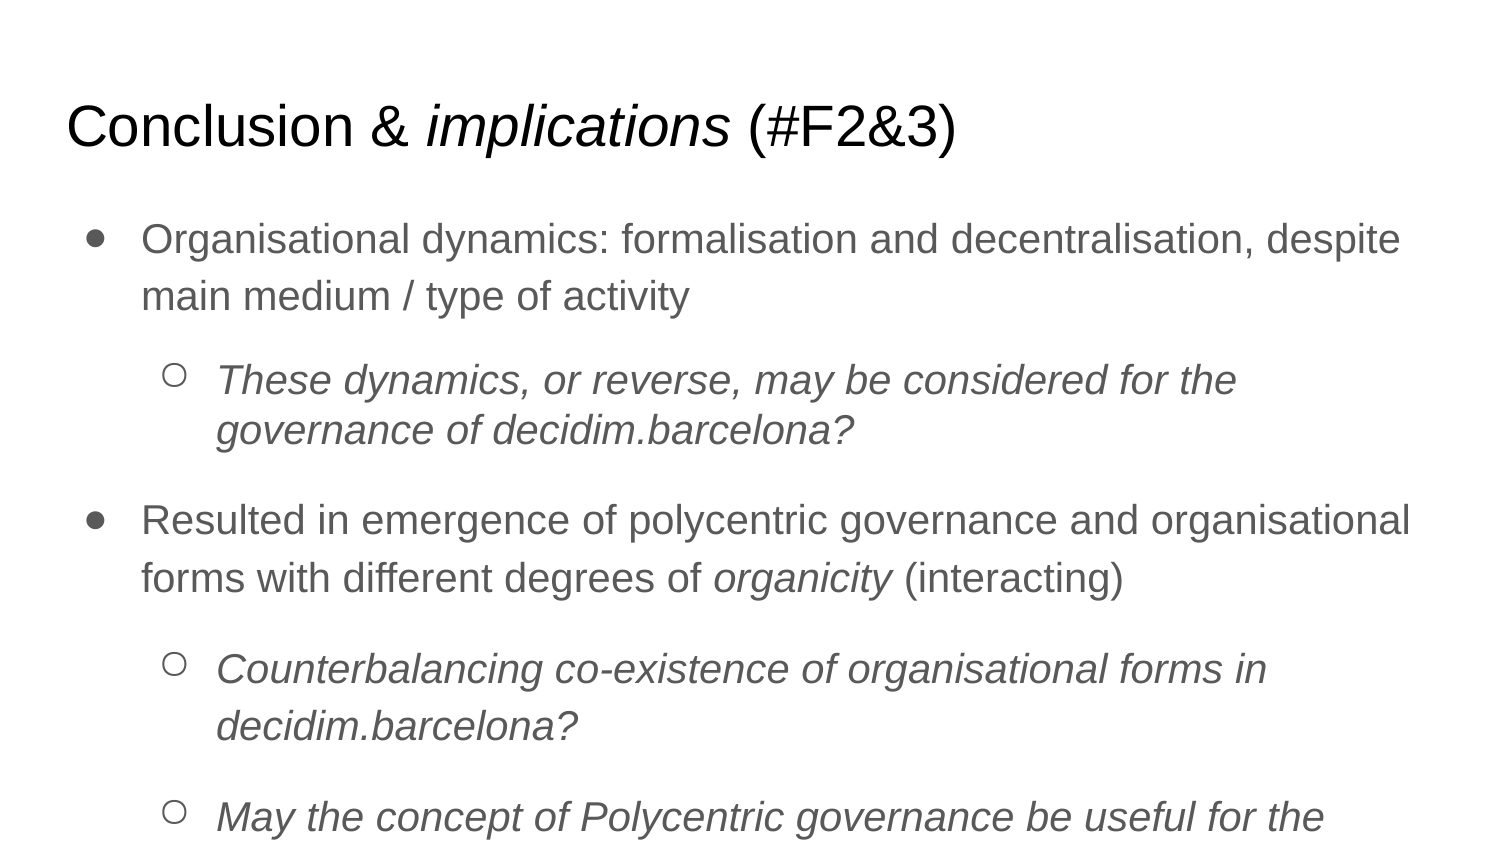

# Conclusion & implications (#F2&3)
Organisational dynamics: formalisation and decentralisation, despite main medium / type of activity
These dynamics, or reverse, may be considered for the governance of decidim.barcelona?
Resulted in emergence of polycentric governance and organisational forms with different degrees of organicity (interacting)
Counterbalancing co-existence of organisational forms in decidim.barcelona?
May the concept of Polycentric governance be useful for the platform?